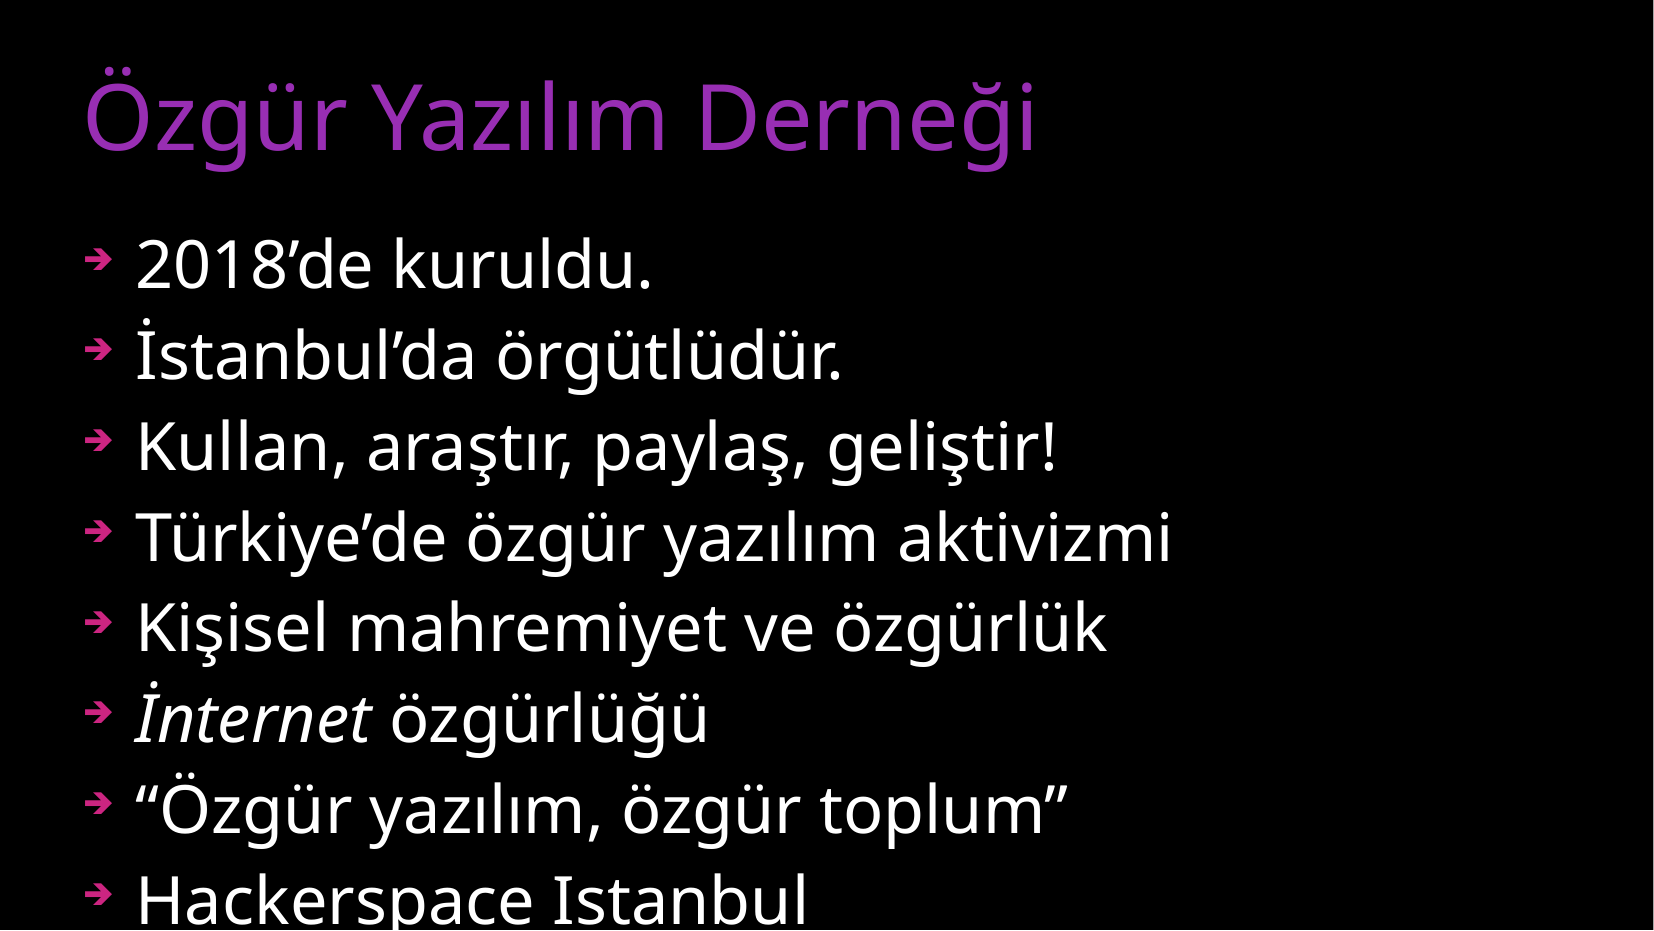

# Özgür Yazılım Derneği
 2018’de kuruldu.
 İstanbul’da örgütlüdür.
 Kullan, araştır, paylaş, geliştir!
 Türkiye’de özgür yazılım aktivizmi
 Kişisel mahremiyet ve özgürlük
 İnternet özgürlüğü
 “Özgür yazılım, özgür toplum”
 Hackerspace Istanbul